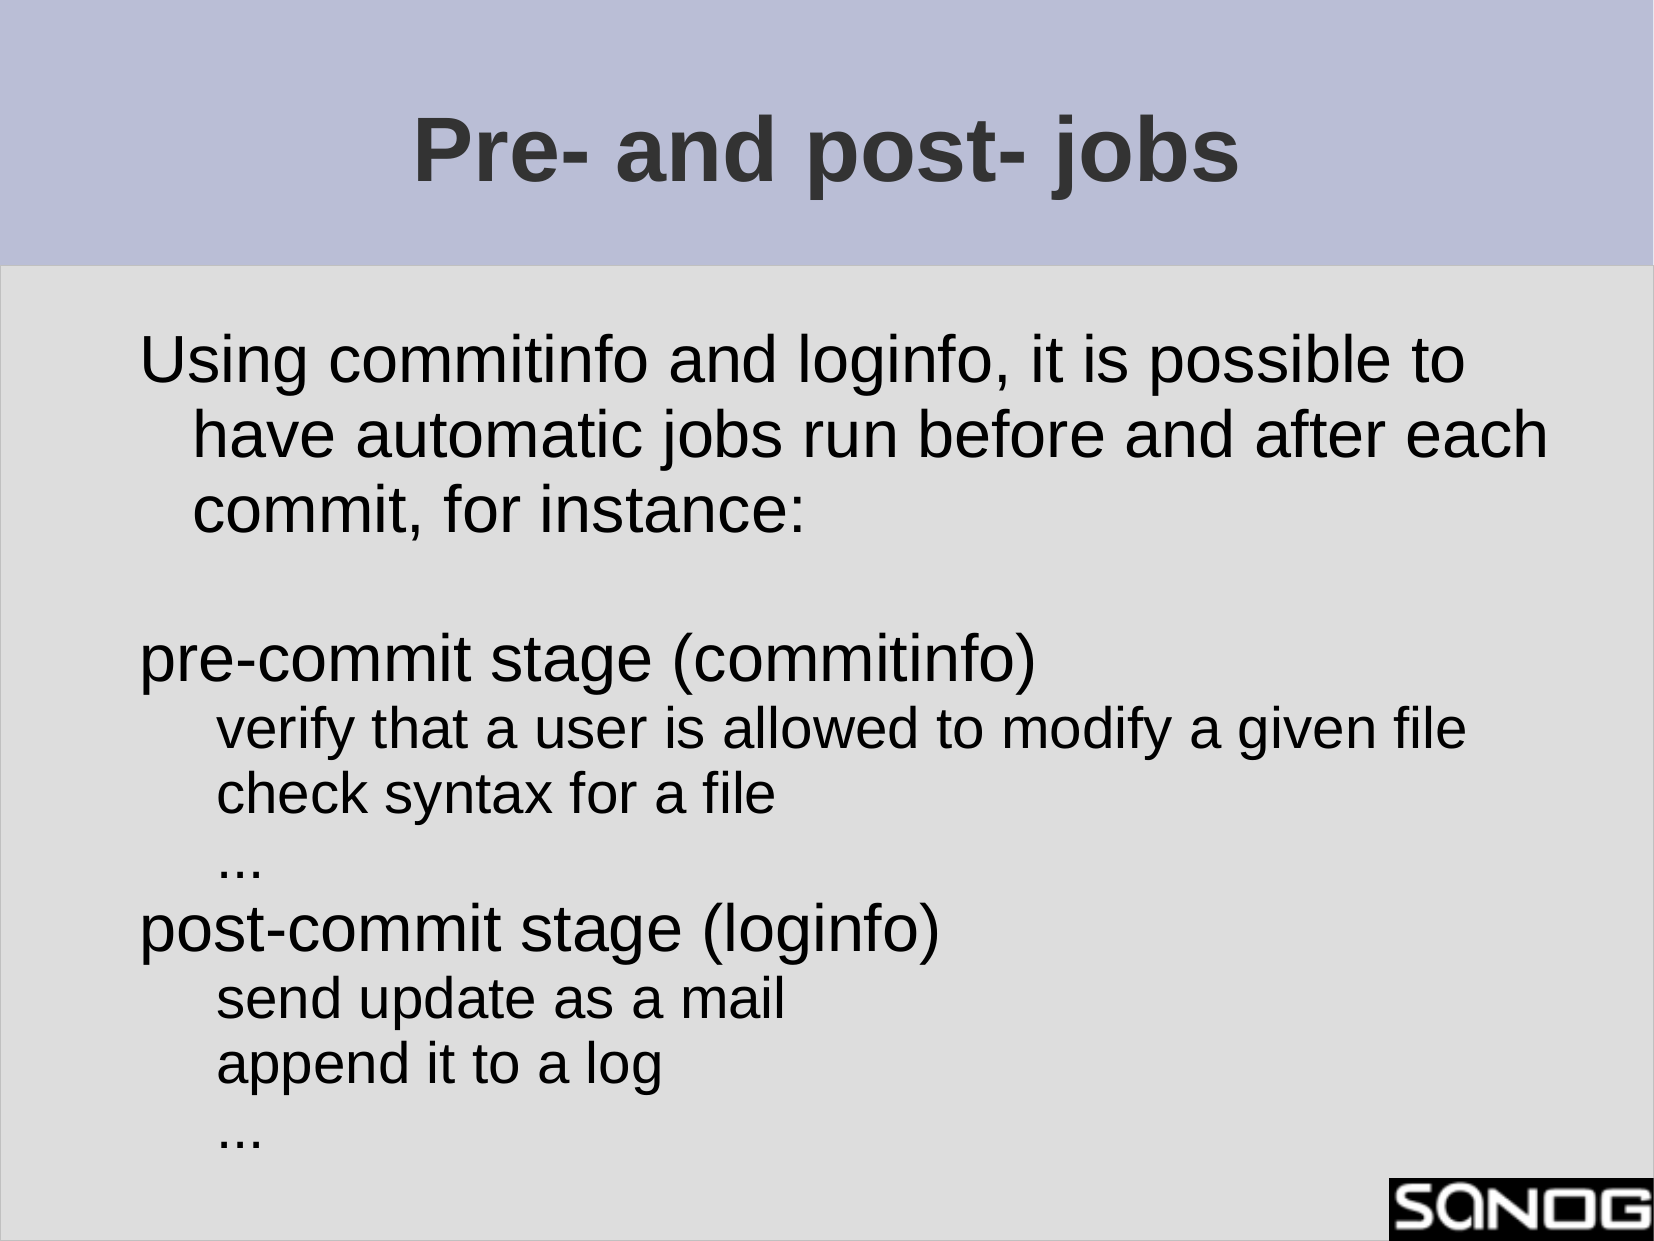

# Pre- and post- jobs
Using commitinfo and loginfo, it is possible to have automatic jobs run before and after each commit, for instance:
pre-commit stage (commitinfo)
verify that a user is allowed to modify a given file
check syntax for a file
...
post-commit stage (loginfo)
send update as a mail
append it to a log
...